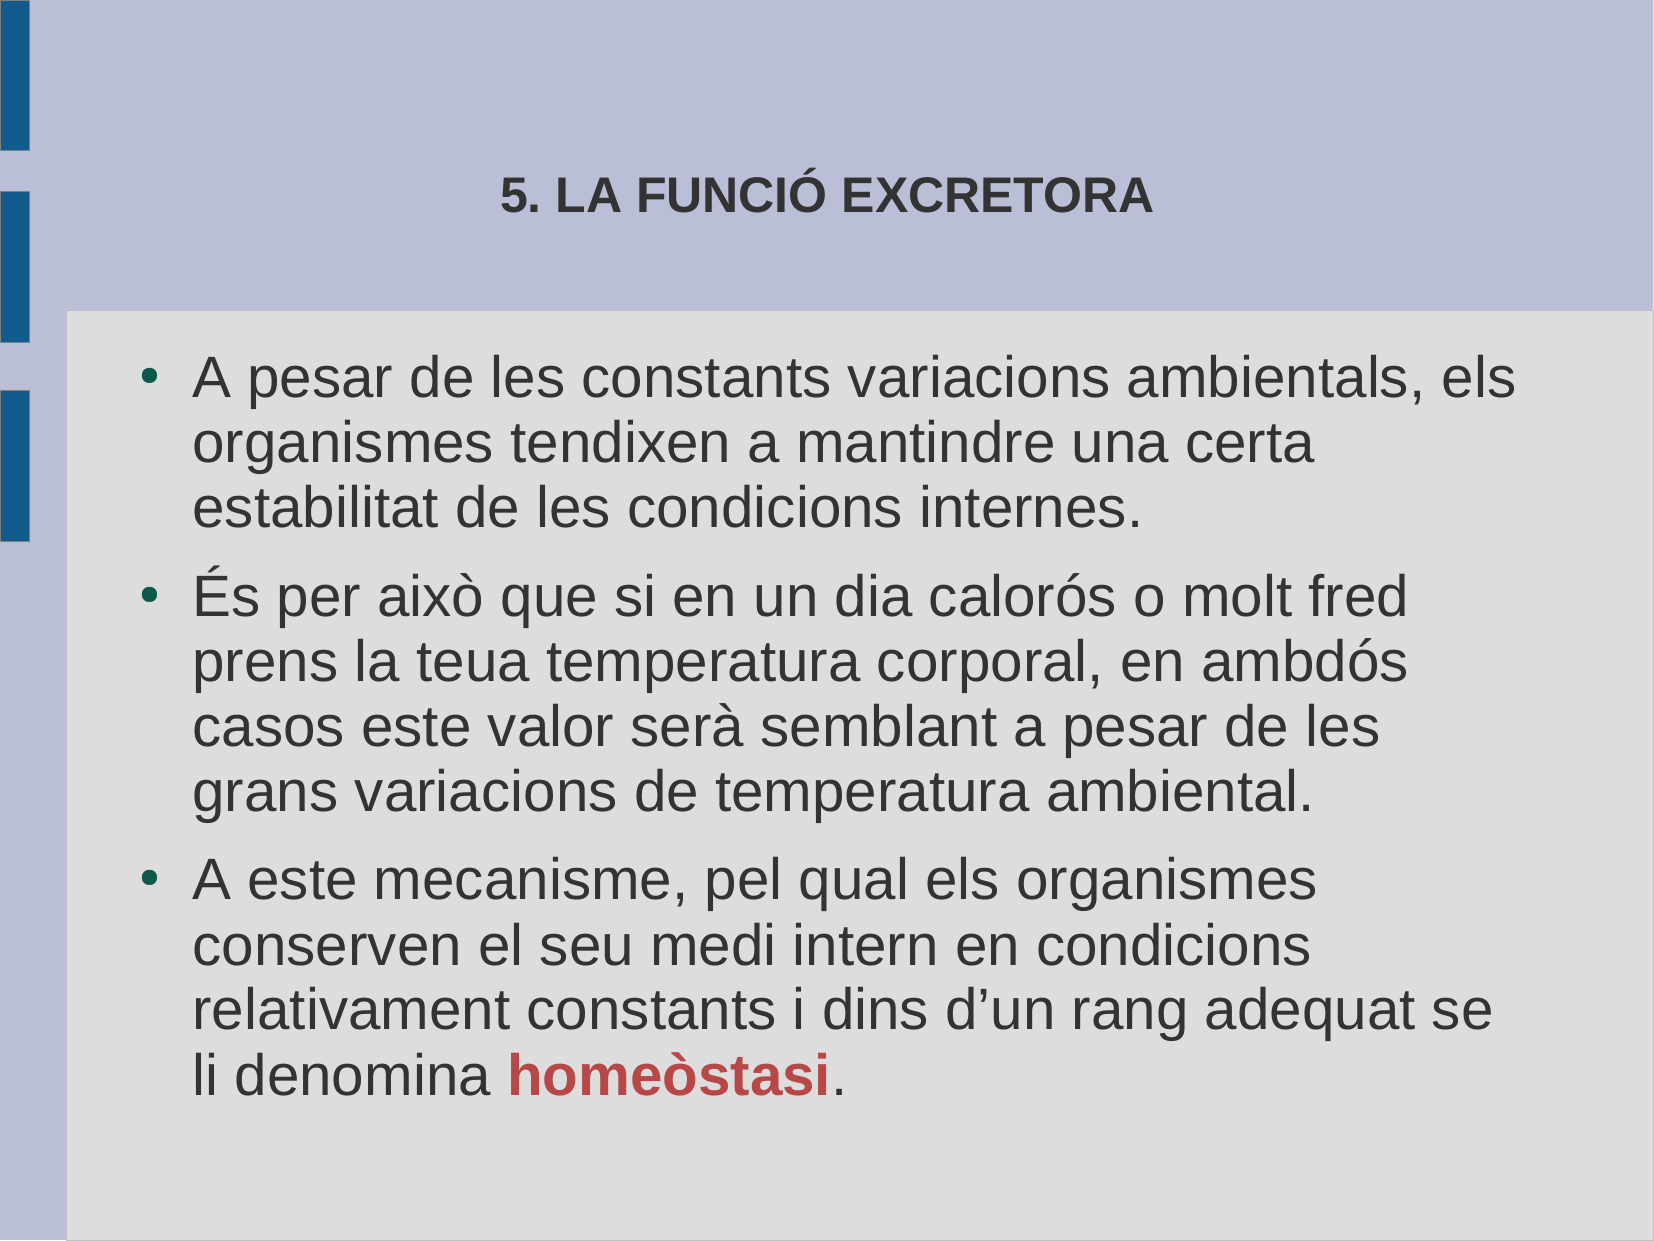

# 5. LA FUNCIÓ EXCRETORA
A pesar de les constants variacions ambientals, els organismes tendixen a mantindre una certa estabilitat de les condicions internes.
És per això que si en un dia calorós o molt fred prens la teua temperatura corporal, en ambdós casos este valor serà semblant a pesar de les grans variacions de temperatura ambiental.
A este mecanisme, pel qual els organismes conserven el seu medi intern en condicions relativament constants i dins d’un rang adequat se li denomina homeòstasi.